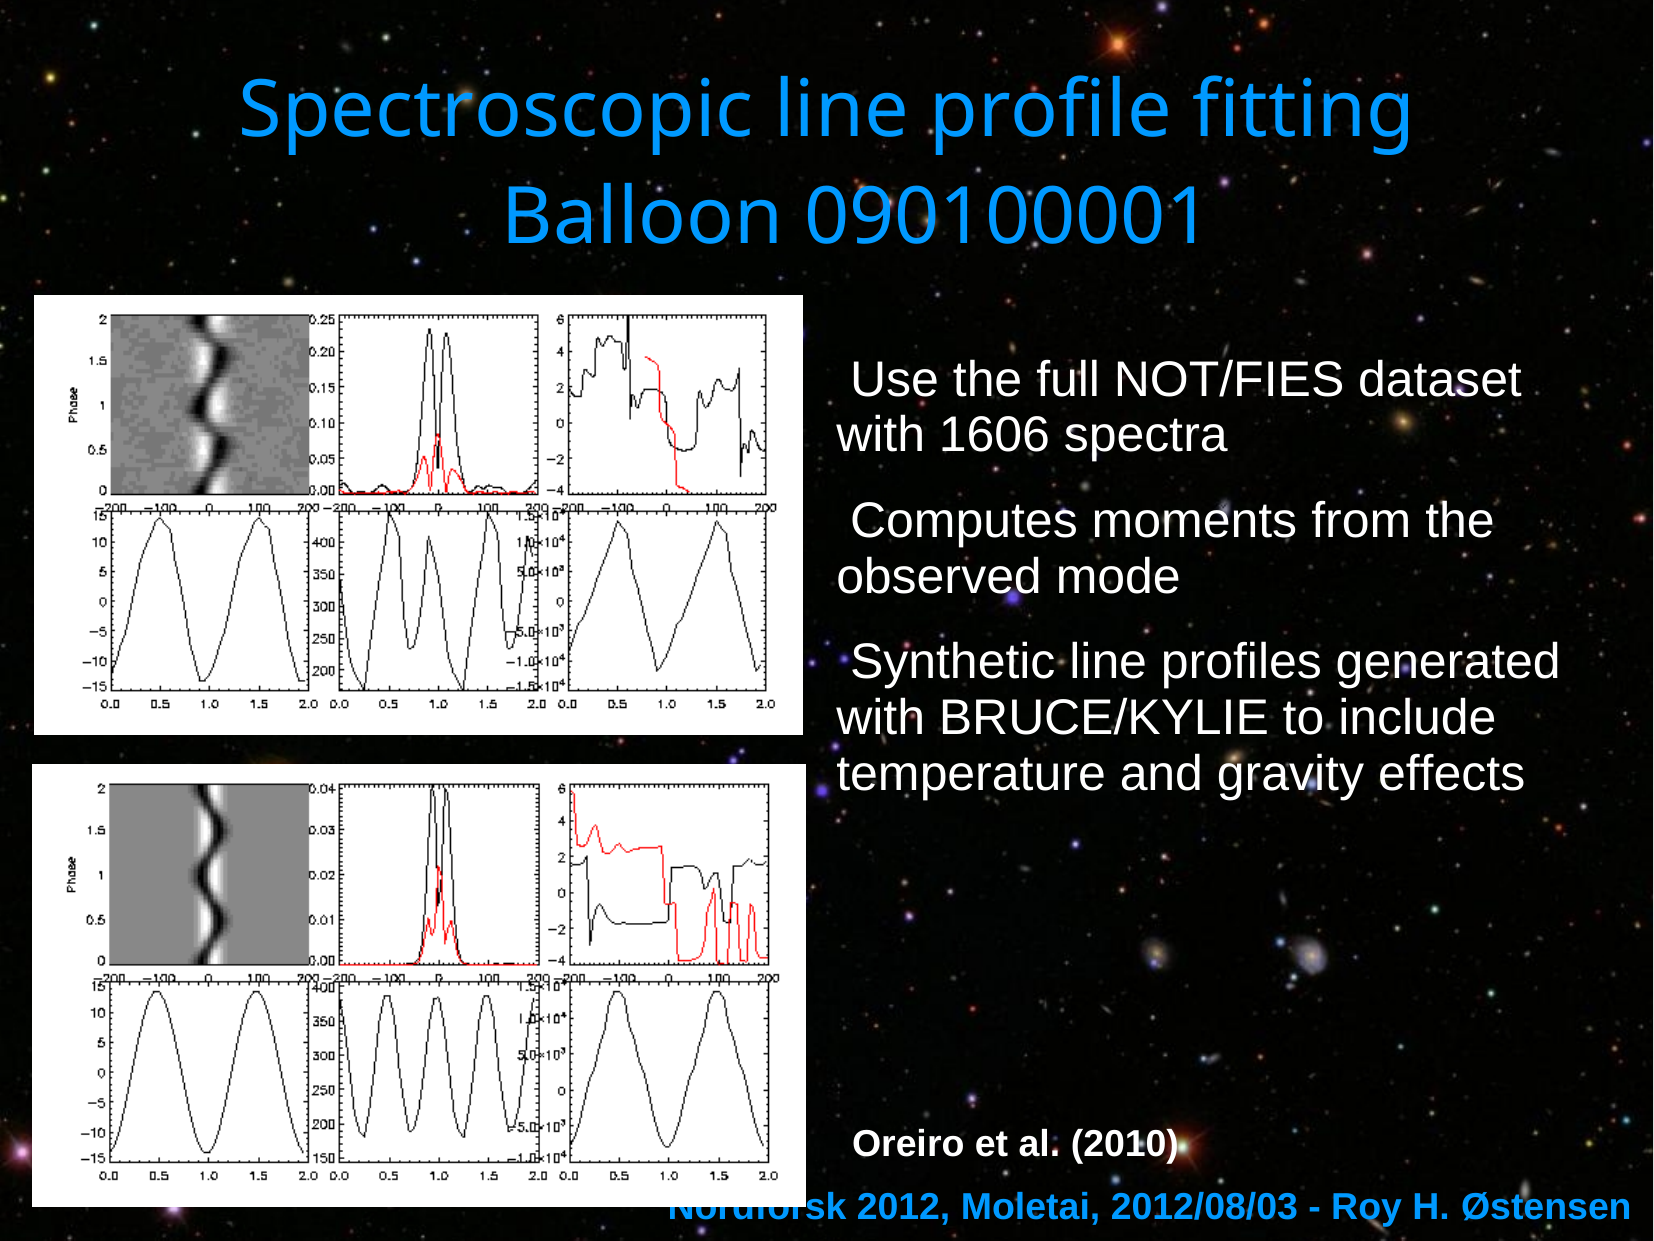

# Spectroscopic line profile fitting Balloon 090100001
 Use the full NOT/FIES dataset with 1606 spectra
 Computes moments from the observed mode
 Synthetic line profiles generated with BRUCE/KYLIE to include temperature and gravity effects
Oreiro et al. (2010)